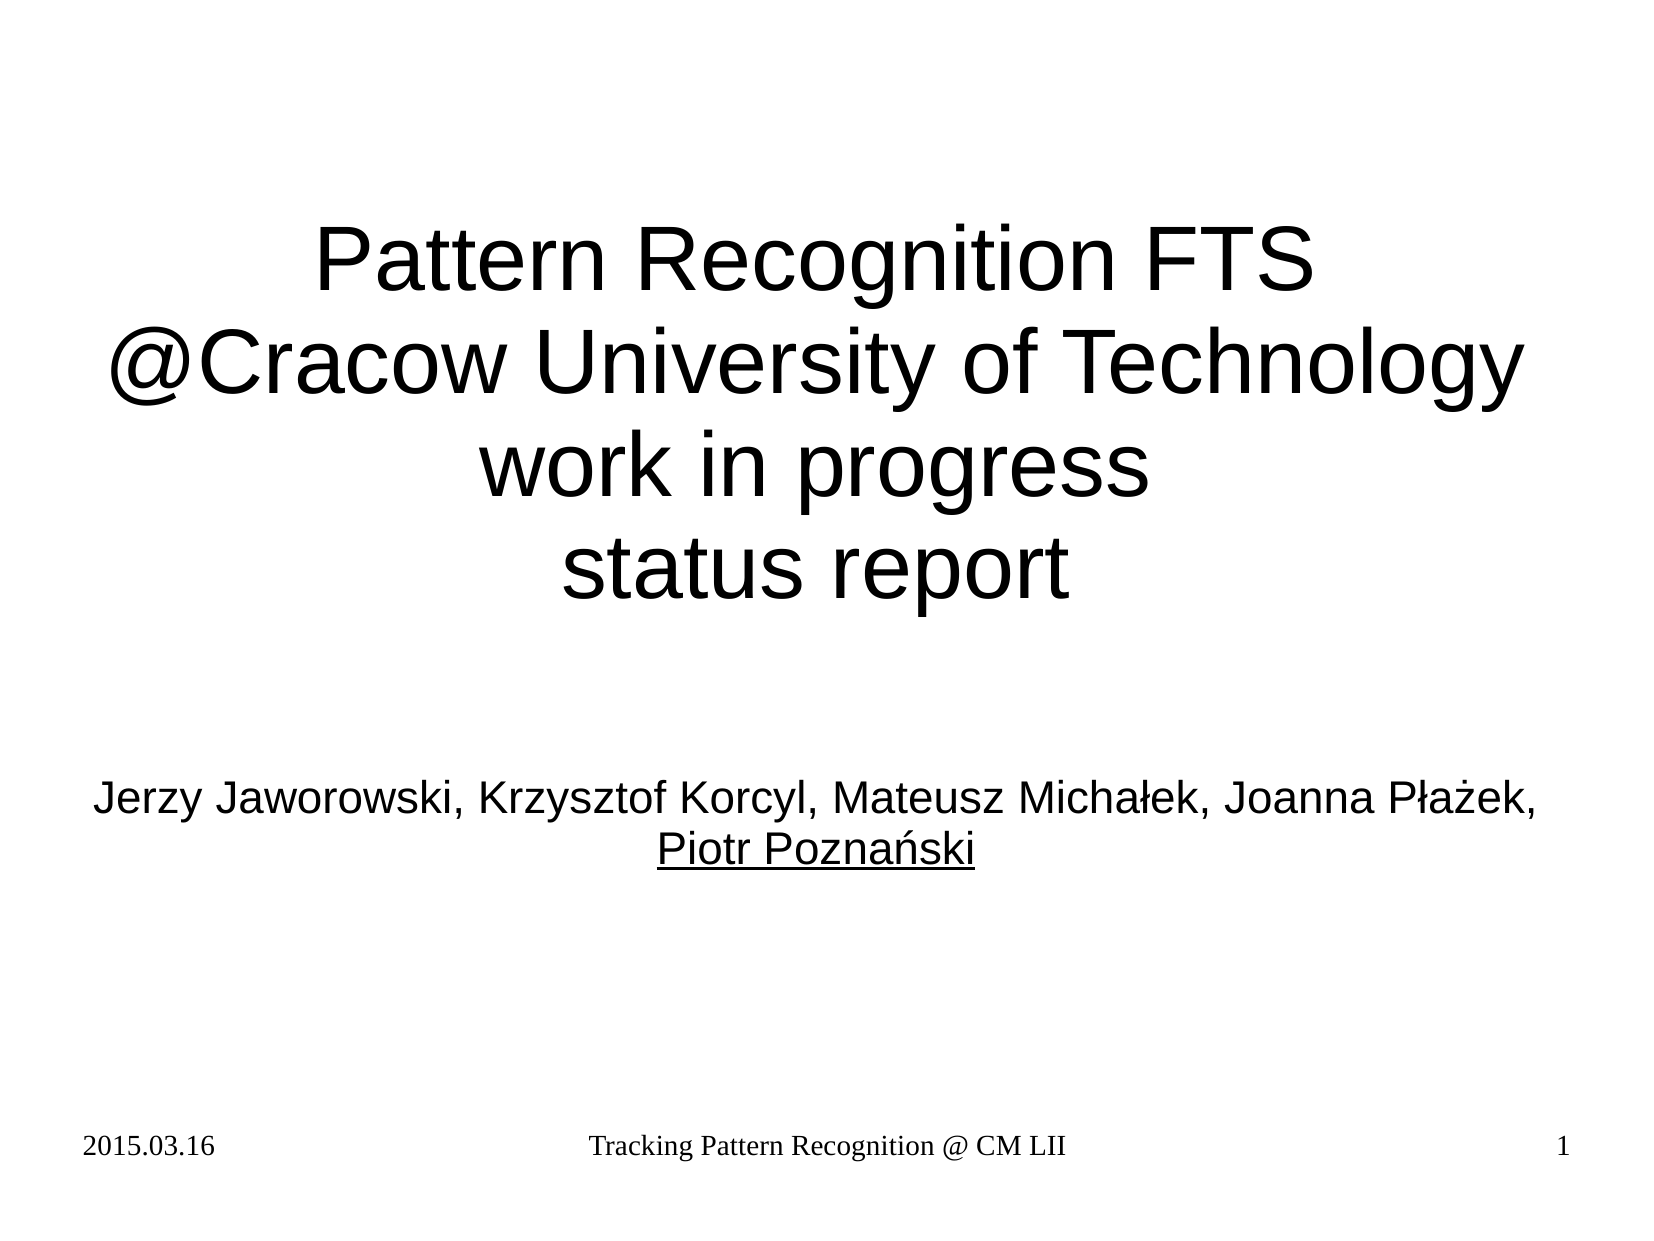

# Pattern Recognition FTS @Cracow University of Technology work in progress status report Jerzy Jaworowski, Krzysztof Korcyl, Mateusz Michałek, Joanna Płażek, Piotr Poznański
2015.03.16
Tracking Pattern Recognition @ CM LII
1